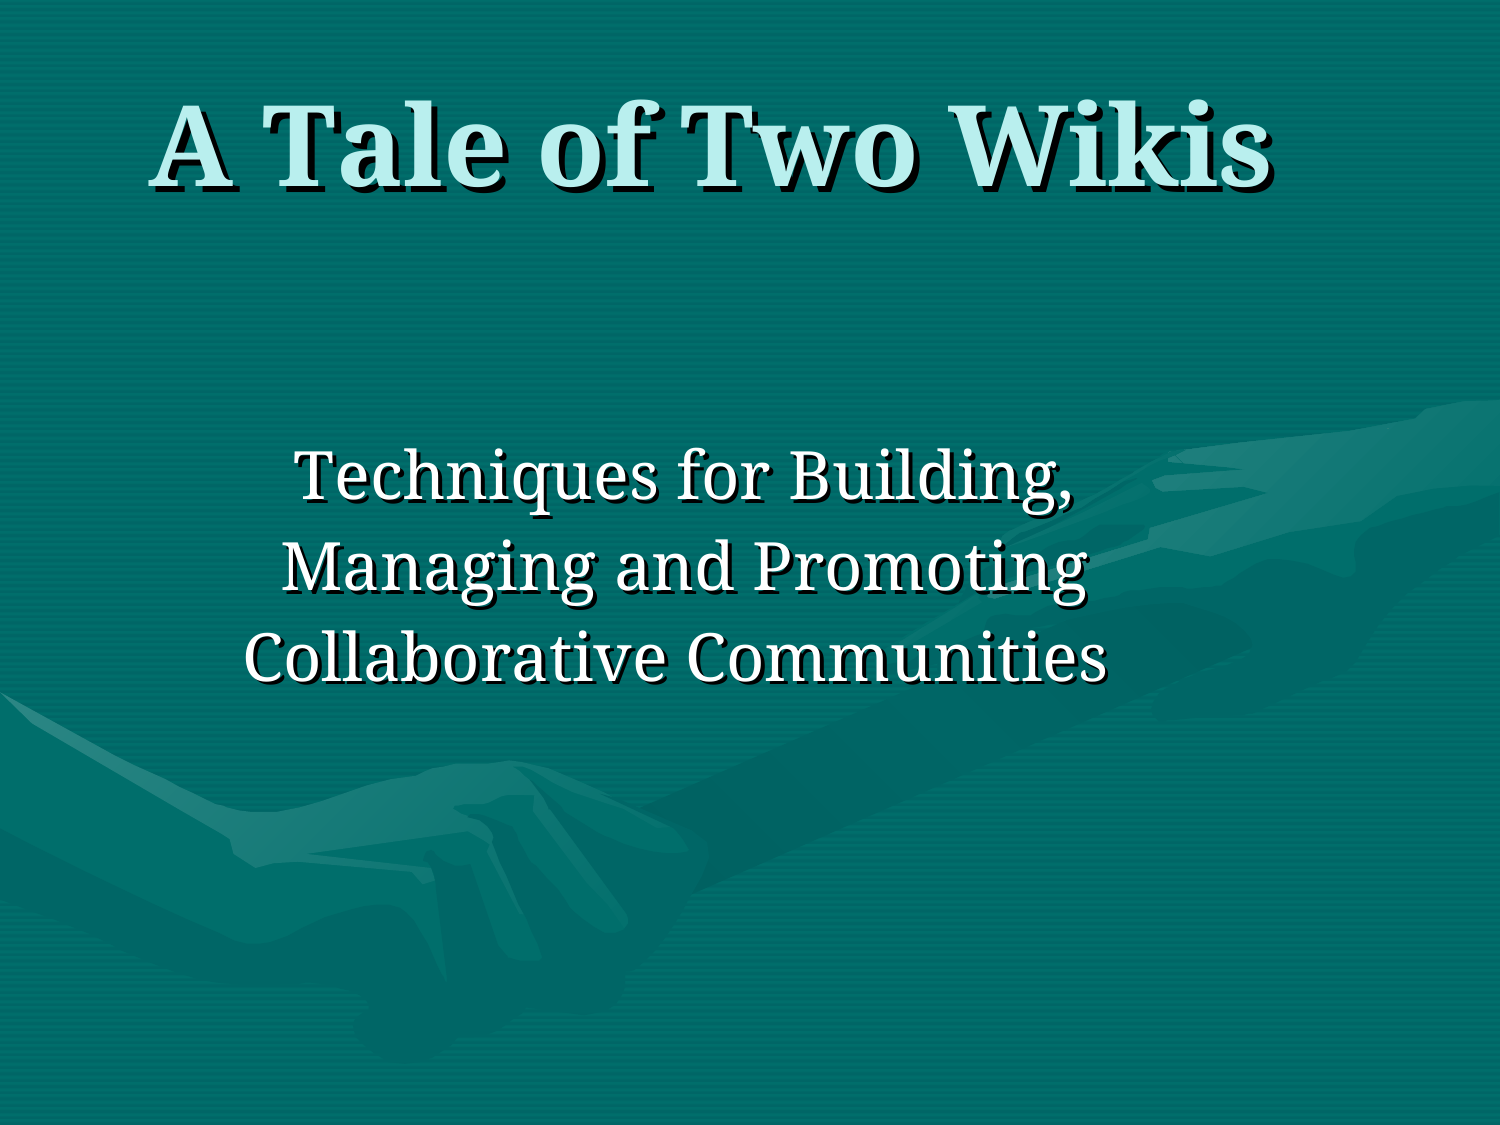

# A Tale of Two Wikis
Techniques for Building, Managing and Promoting Collaborative Communities